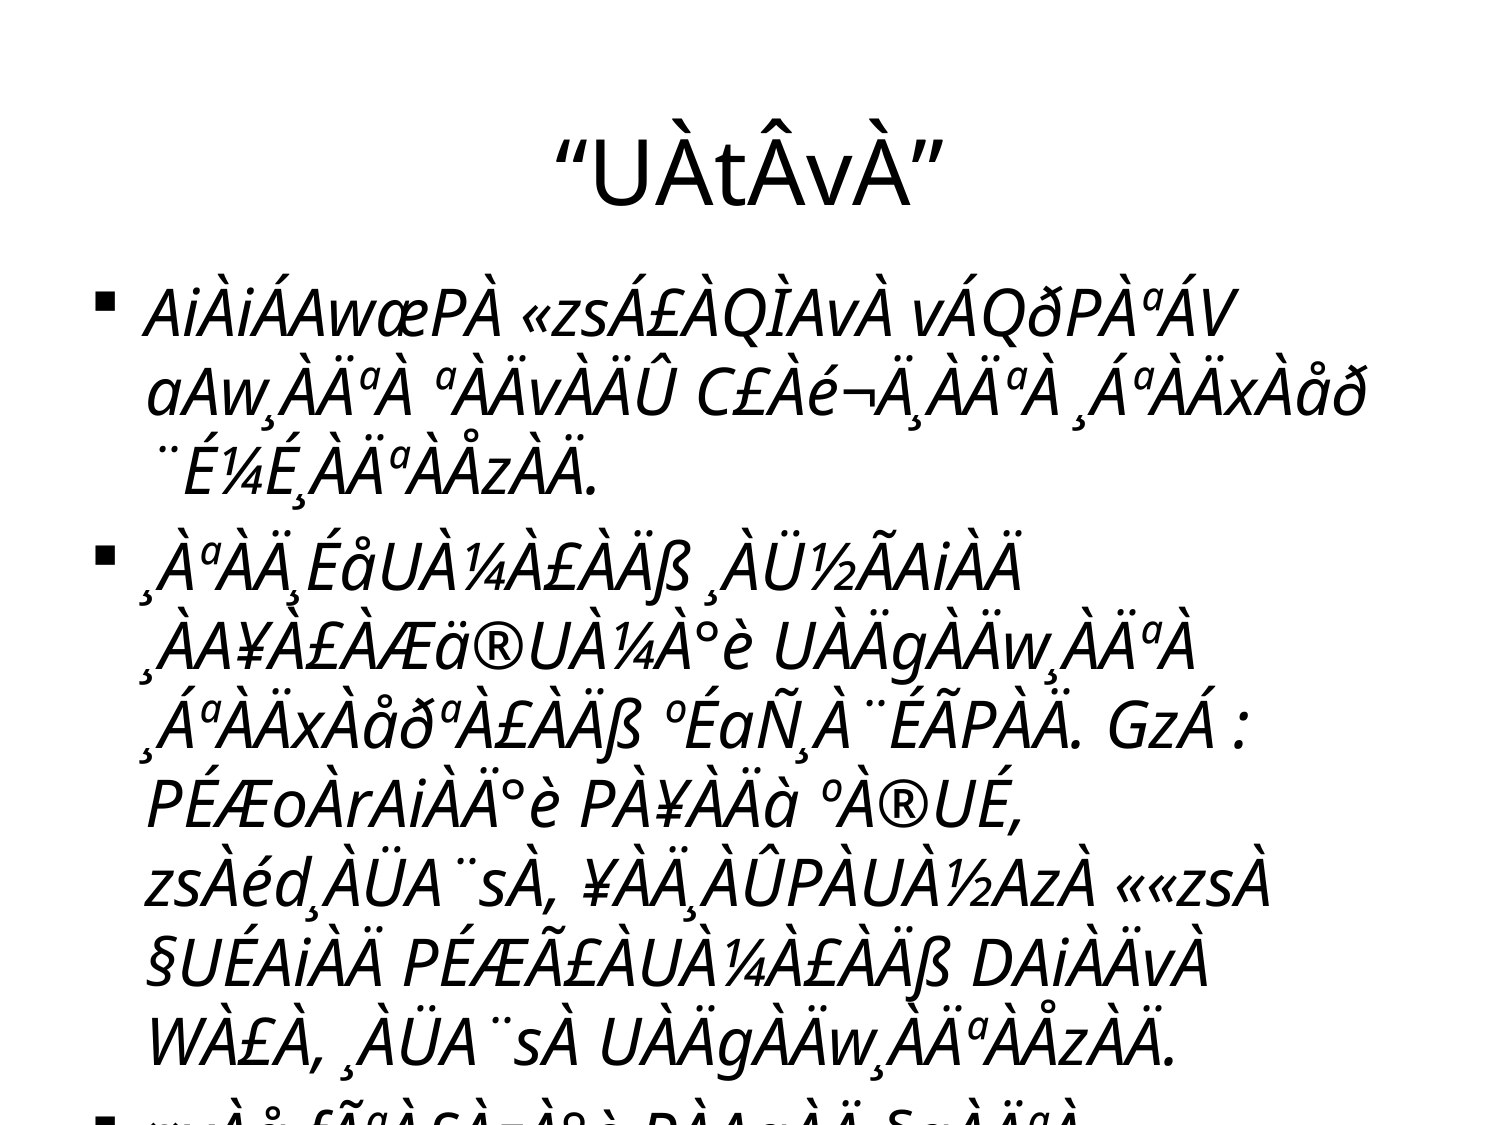

# “UÀtÂvÀ”
AiÀiÁAwæPÀ «zsÁ£ÀQÌAvÀ vÁQðPÀªÁV aAw¸ÀÄªÀ ªÀÄvÀÄÛ C£Àé¬Ä¸ÀÄªÀ ¸ÁªÀÄxÀåð ¨É¼É¸ÀÄªÀÅzÀÄ.
¸ÀªÀÄ¸ÉåUÀ¼À£ÀÄß ¸ÀÜ½ÃAiÀÄ ¸ÀA¥À£ÀÆä®UÀ¼À°è UÀÄgÀÄw¸ÀÄªÀ ¸ÁªÀÄxÀåðªÀ£ÀÄß ºÉaÑ¸À¨ÉÃPÀÄ. GzÁ : PÉÆoÀrAiÀÄ°è PÀ¥ÀÄà ºÀ®UÉ, zsÀéd¸ÀÜA¨sÀ, ¥ÀÄ¸ÀÛPÀUÀ½AzÀ ««zsÀ §UÉAiÀÄ PÉÆÃ£ÀUÀ¼À£ÀÄß DAiÀÄvÀ WÀ£À, ¸ÀÜA¨sÀ UÀÄgÀÄw¸ÀÄªÀÅzÀÄ.
¤vÀå fÃªÀ£ÀzÀ°è PÀAqÀÄ §gÀÄªÀ ªÀ¸ÀÄÛUÀ¼À°è DPÀÈwUÀ¼À£ÀÄß PÀ°à¹. GzÁ: ªÀÄ£ÉAiÀÄ°è §¼À¸ÀÄªÀ ªÀ¸ÀÄÛUÀ¼ÀÄ.